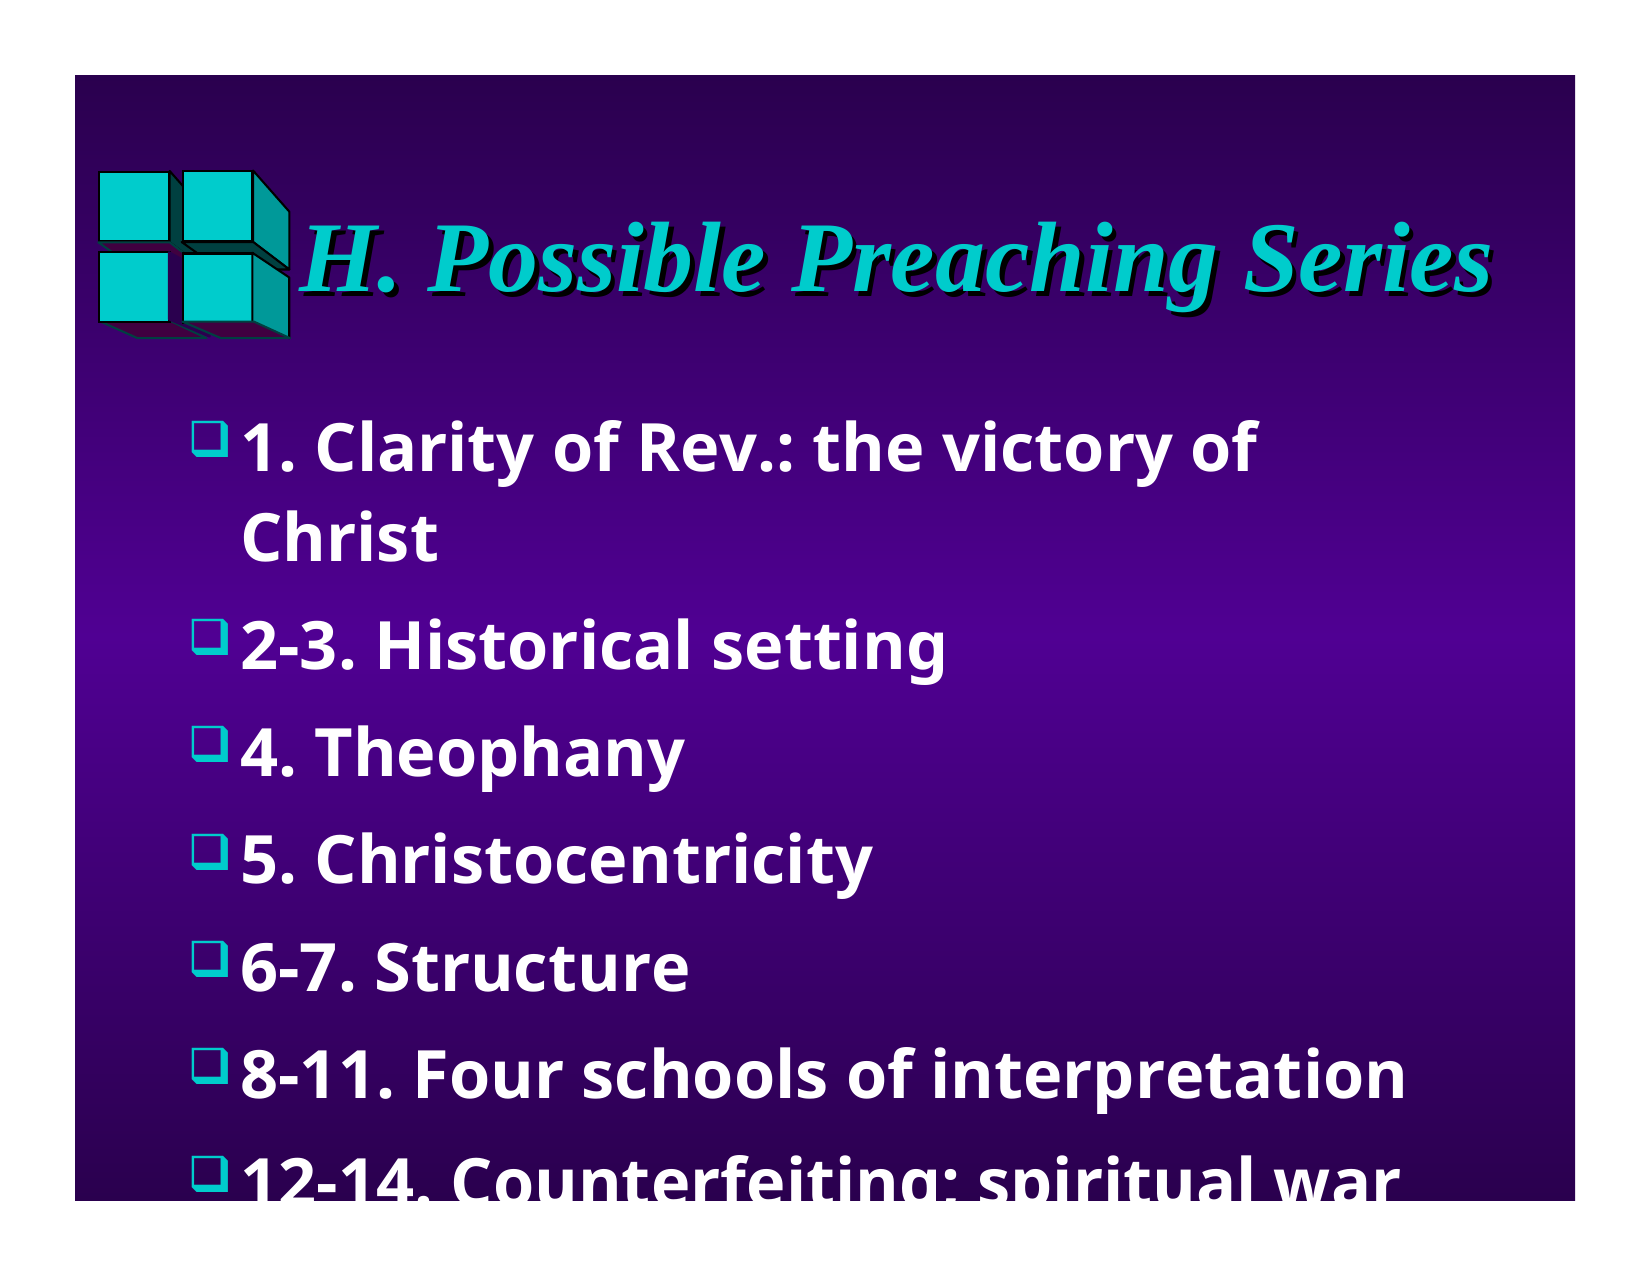

# H. Possible Preaching Series
1. Clarity of Rev.: the victory of Christ
2-3. Historical setting
4. Theophany
5. Christocentricity
6-7. Structure
8-11. Four schools of interpretation
12-14. Counterfeiting; spiritual war